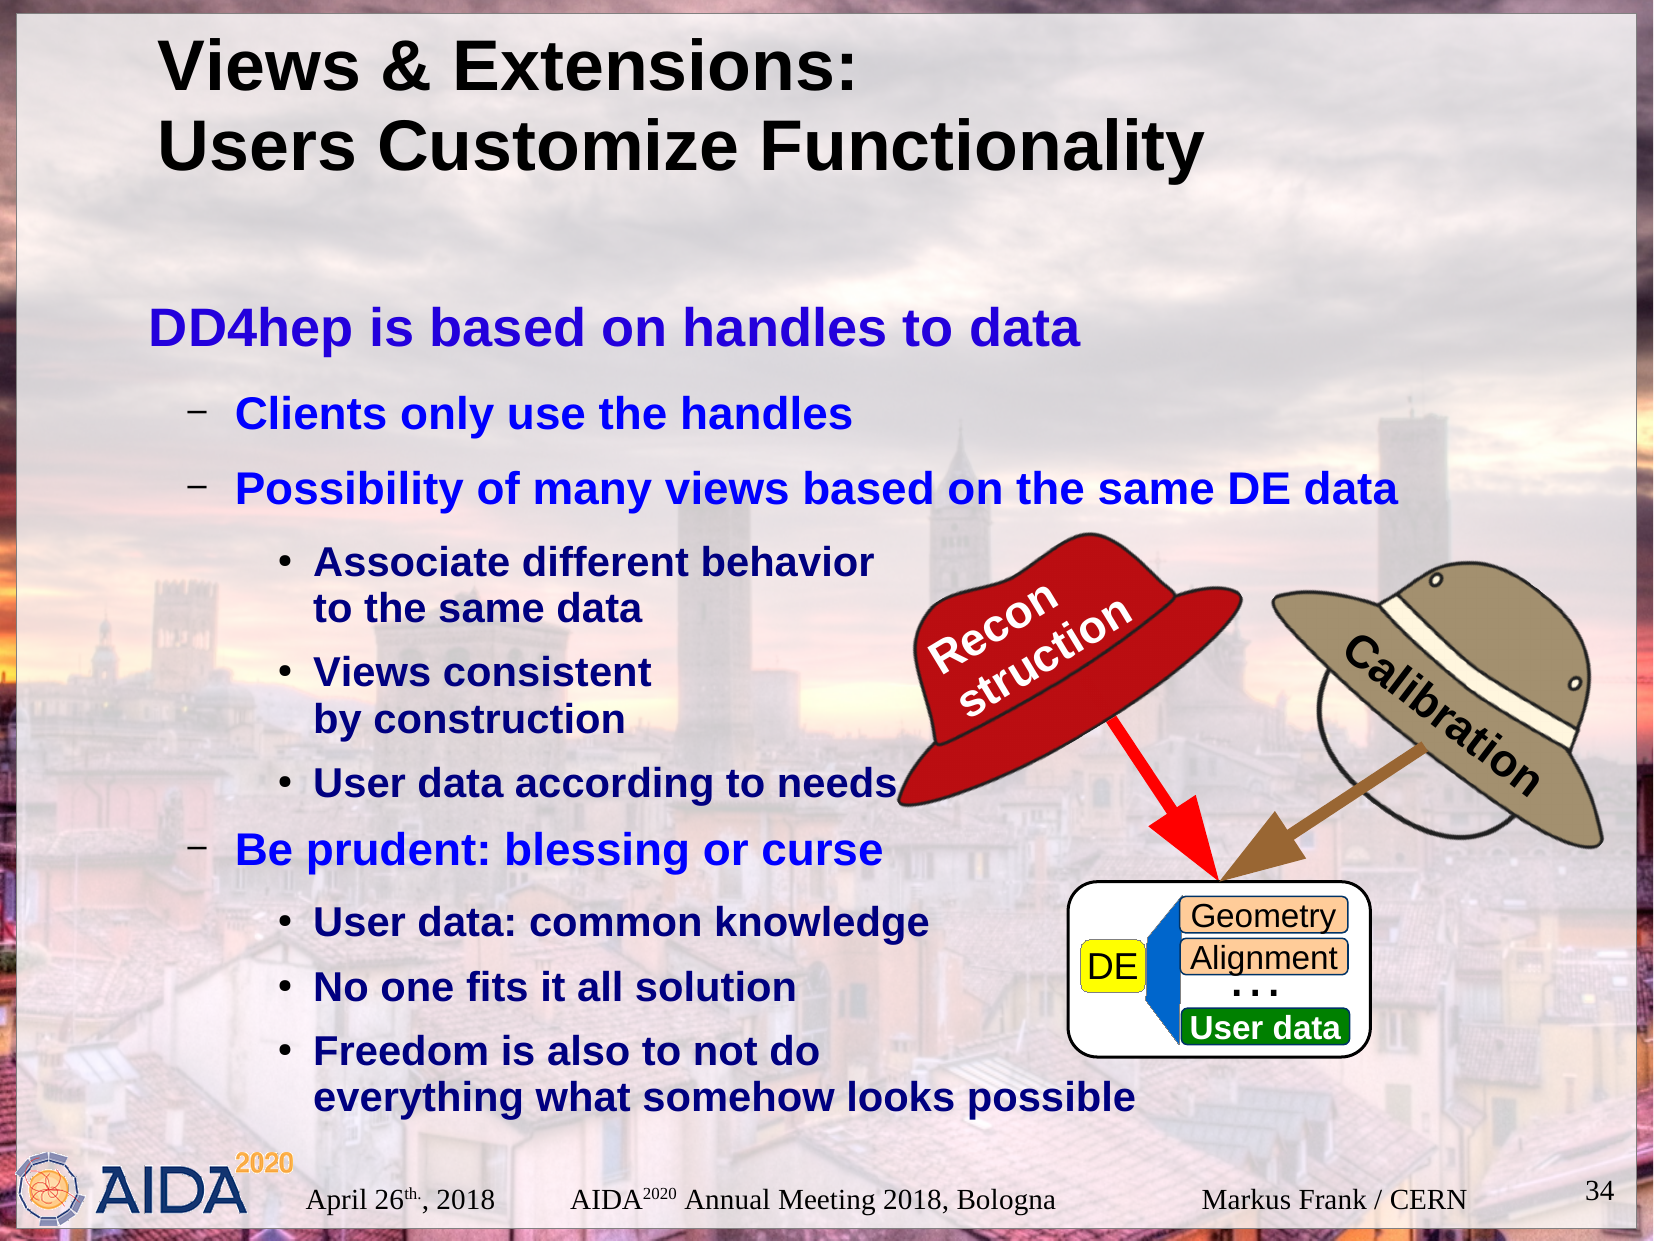

# Views & Extensions: Users Customize Functionality
DD4hep is based on handles to data
Clients only use the handles
Possibility of many views based on the same DE data
Associate different behavior
to the same data
Views consistent
by construction
User data according to needs
Be prudent: blessing or curse
User data: common knowledge
No one fits it all solution
Freedom is also to not do
everything what somehow looks possible
Calibration
Recon
struction
Geometry
…
Alignment
DE
User data
34
1-2 October 2013
CLIC Detector and Physics Collaboration Meeting, Markus Frank CERN/LHCb